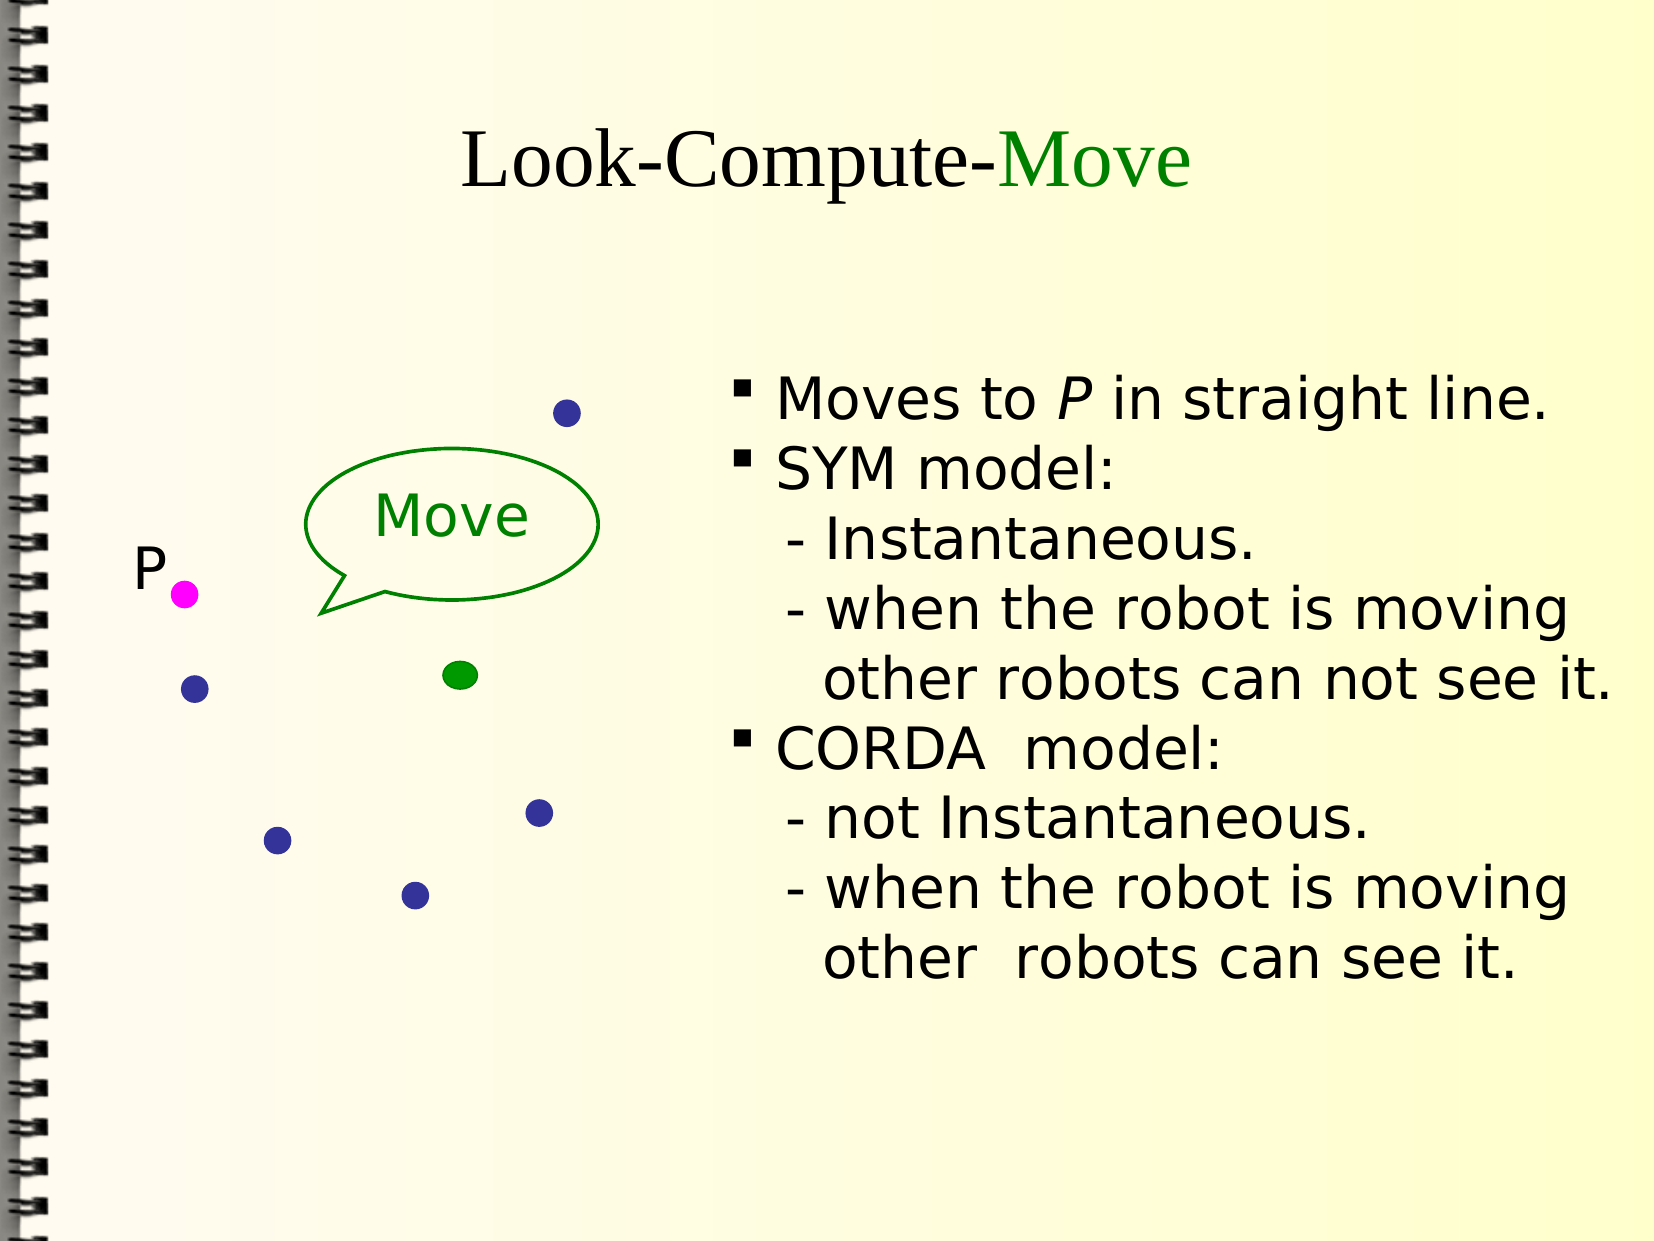

Look-Compute-Move
 Moves to P in straight line.
 SYM model:
 - Instantaneous.
 - when the robot is moving
 other robots can not see it.
 CORDA model:
 - not Instantaneous.
 - when the robot is moving
 other robots can see it.
Move
P